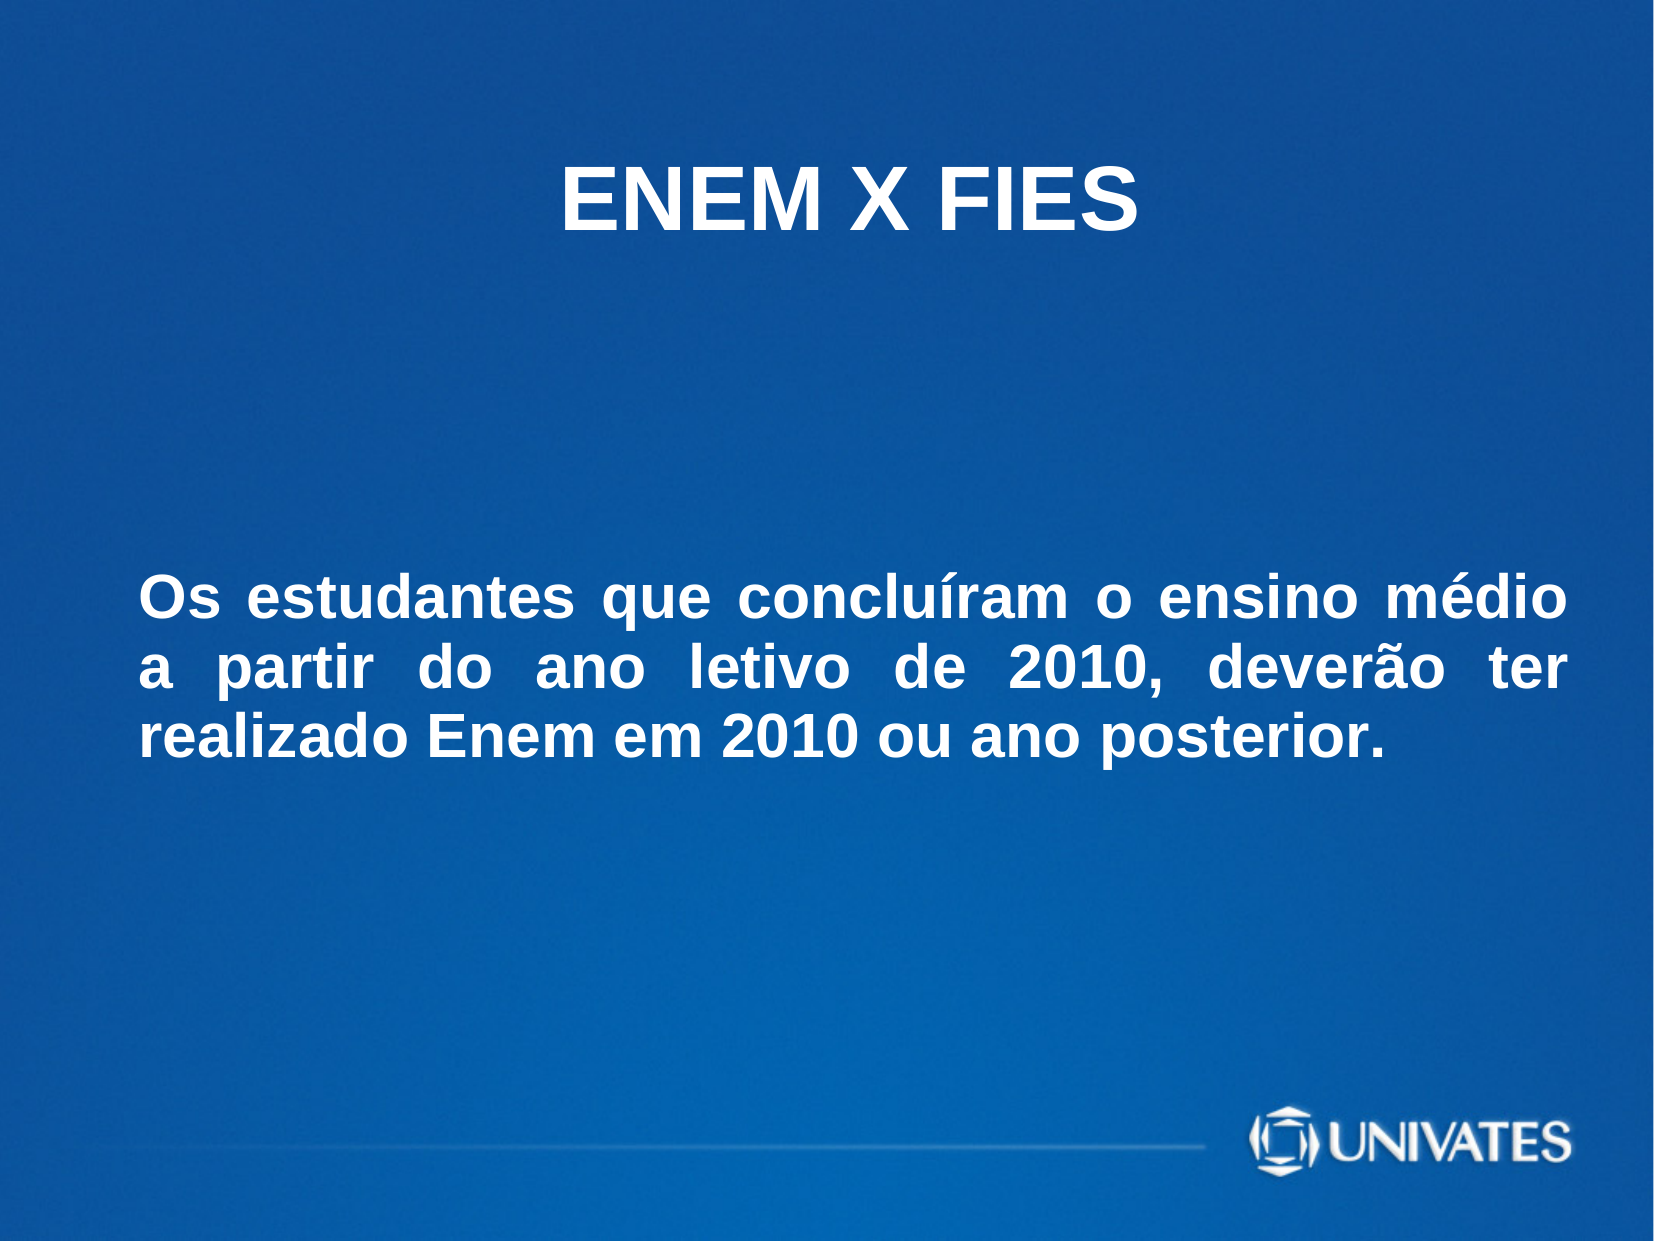

# ENEM X FIES
	Os estudantes que concluíram o ensino médio a partir do ano letivo de 2010, deverão ter realizado Enem em 2010 ou ano posterior.